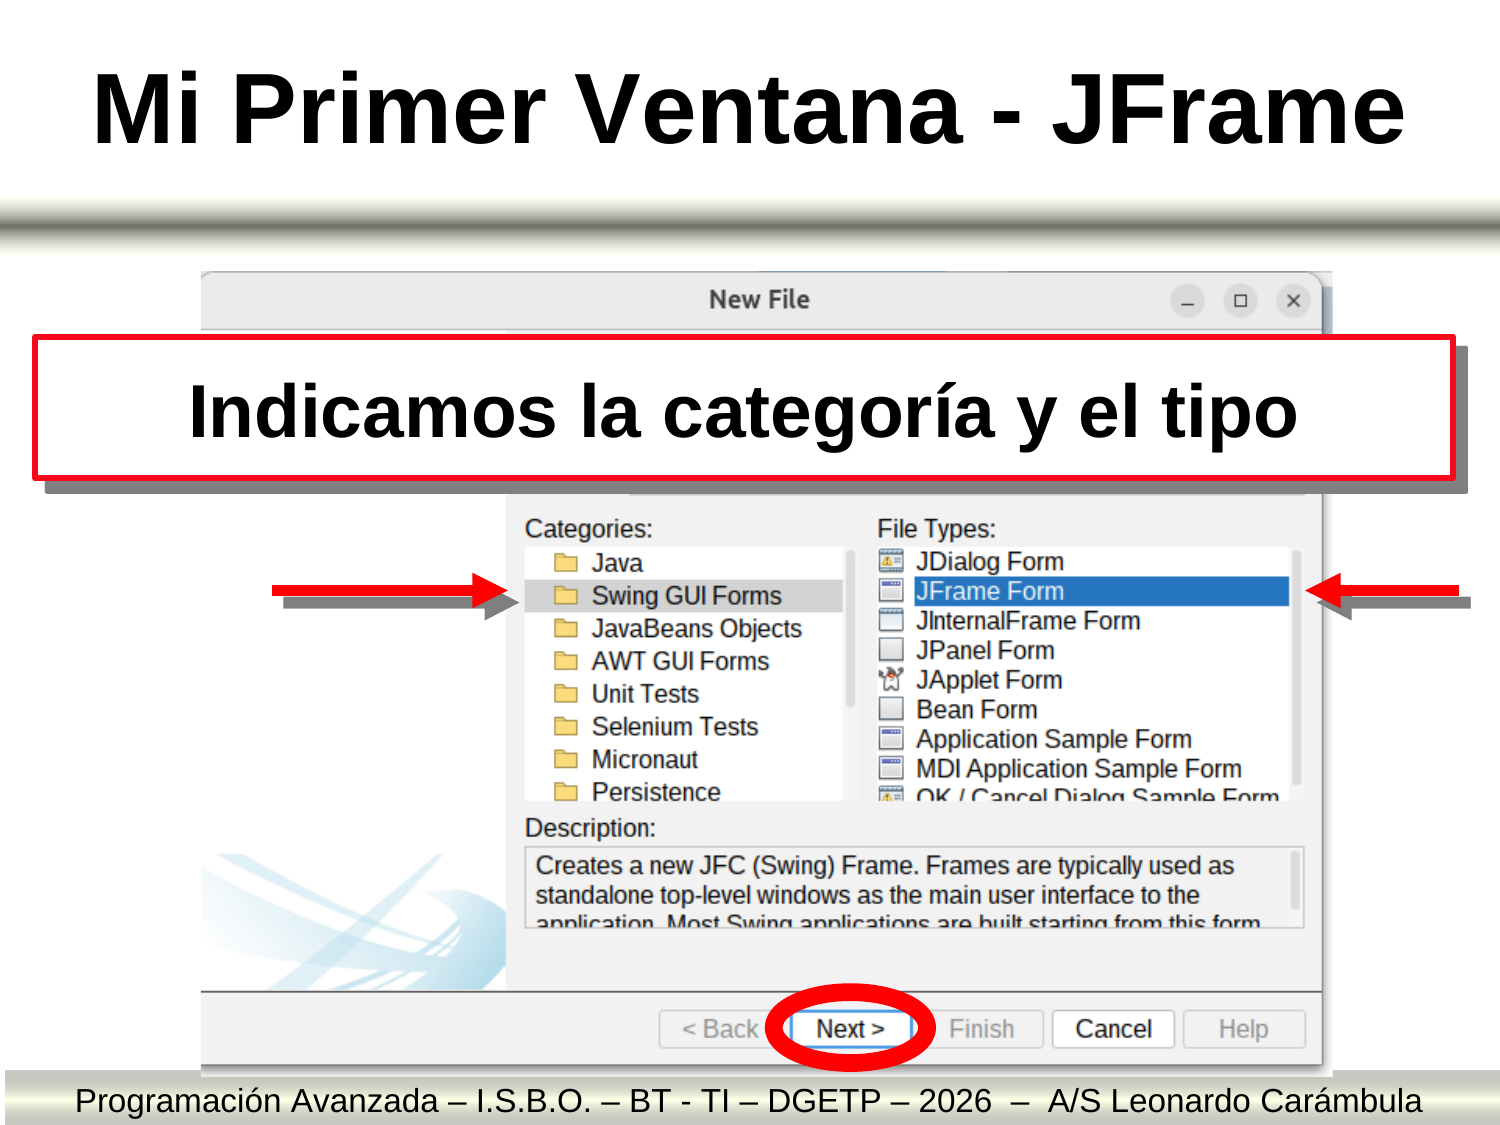

# Mi Primer Ventana - JFrame
Indicamos la categoría y el tipo